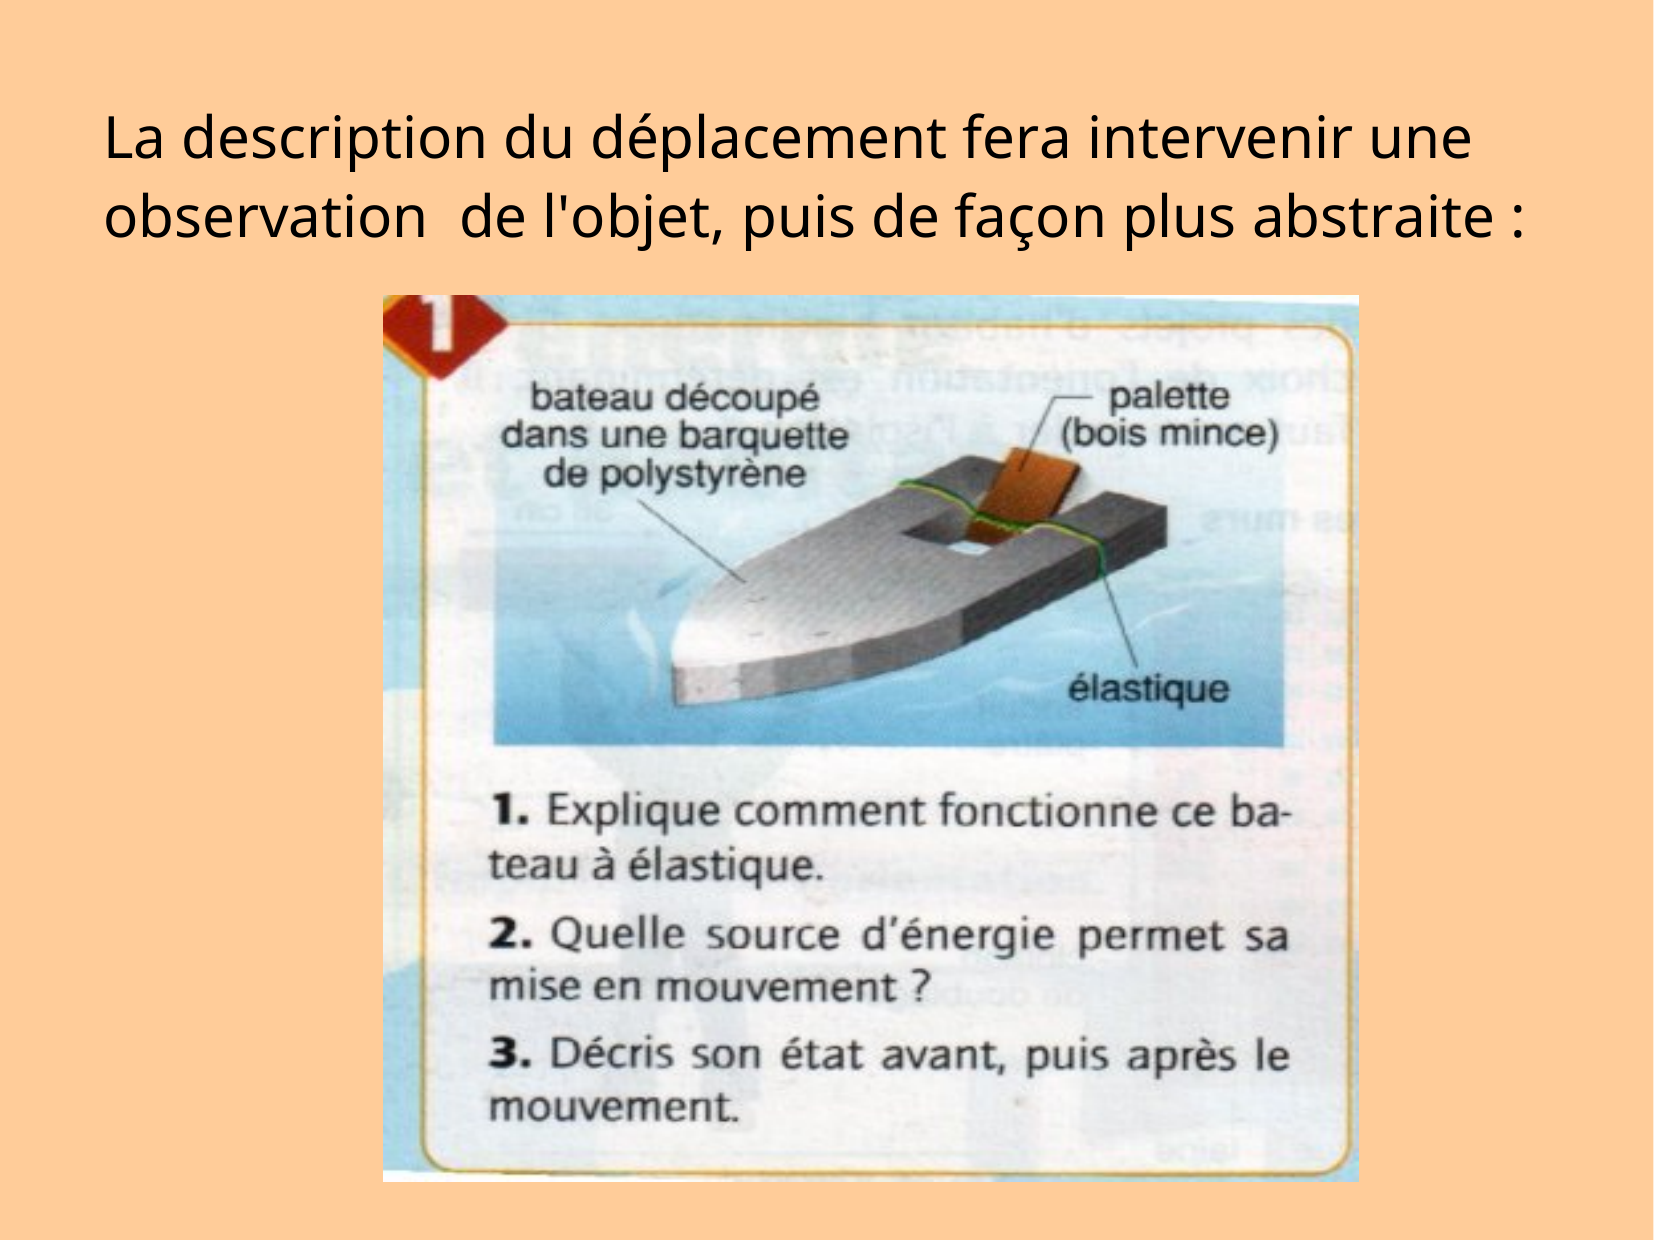

La description du déplacement fera intervenir une observation de l'objet, puis de façon plus abstraite :